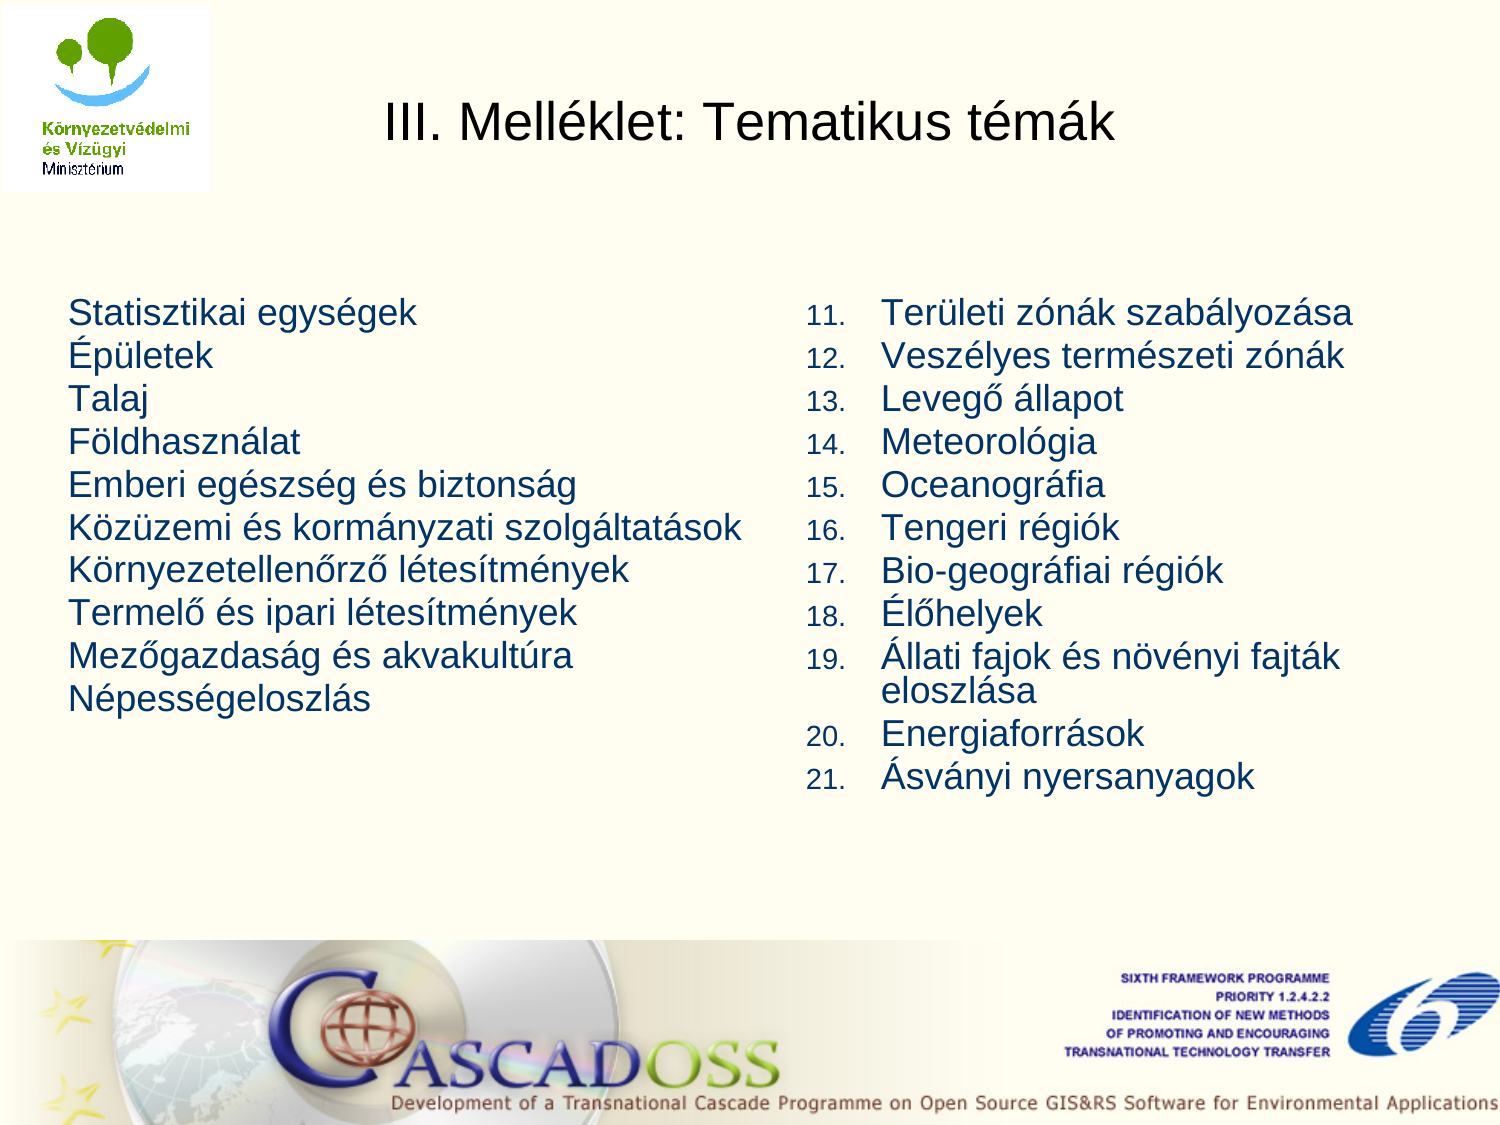

# III. Melléklet: Tematikus témák
11.	Területi zónák szabályozása
12.	Veszélyes természeti zónák
13.	Levegő állapot
14.	Meteorológia
15.	Oceanográfia
16.	Tengeri régiók
17.	Bio-geográfiai régiók
18.	Élőhelyek
19.	Állati fajok és növényi fajták eloszlása
20.	Energiaforrások
21.	Ásványi nyersanyagok
Statisztikai egységek
Épületek
Talaj
Földhasználat
Emberi egészség és biztonság
Közüzemi és kormányzati szolgáltatások
Környezetellenőrző létesítmények
Termelő és ipari létesítmények
Mezőgazdaság és akvakultúra
Népességeloszlás